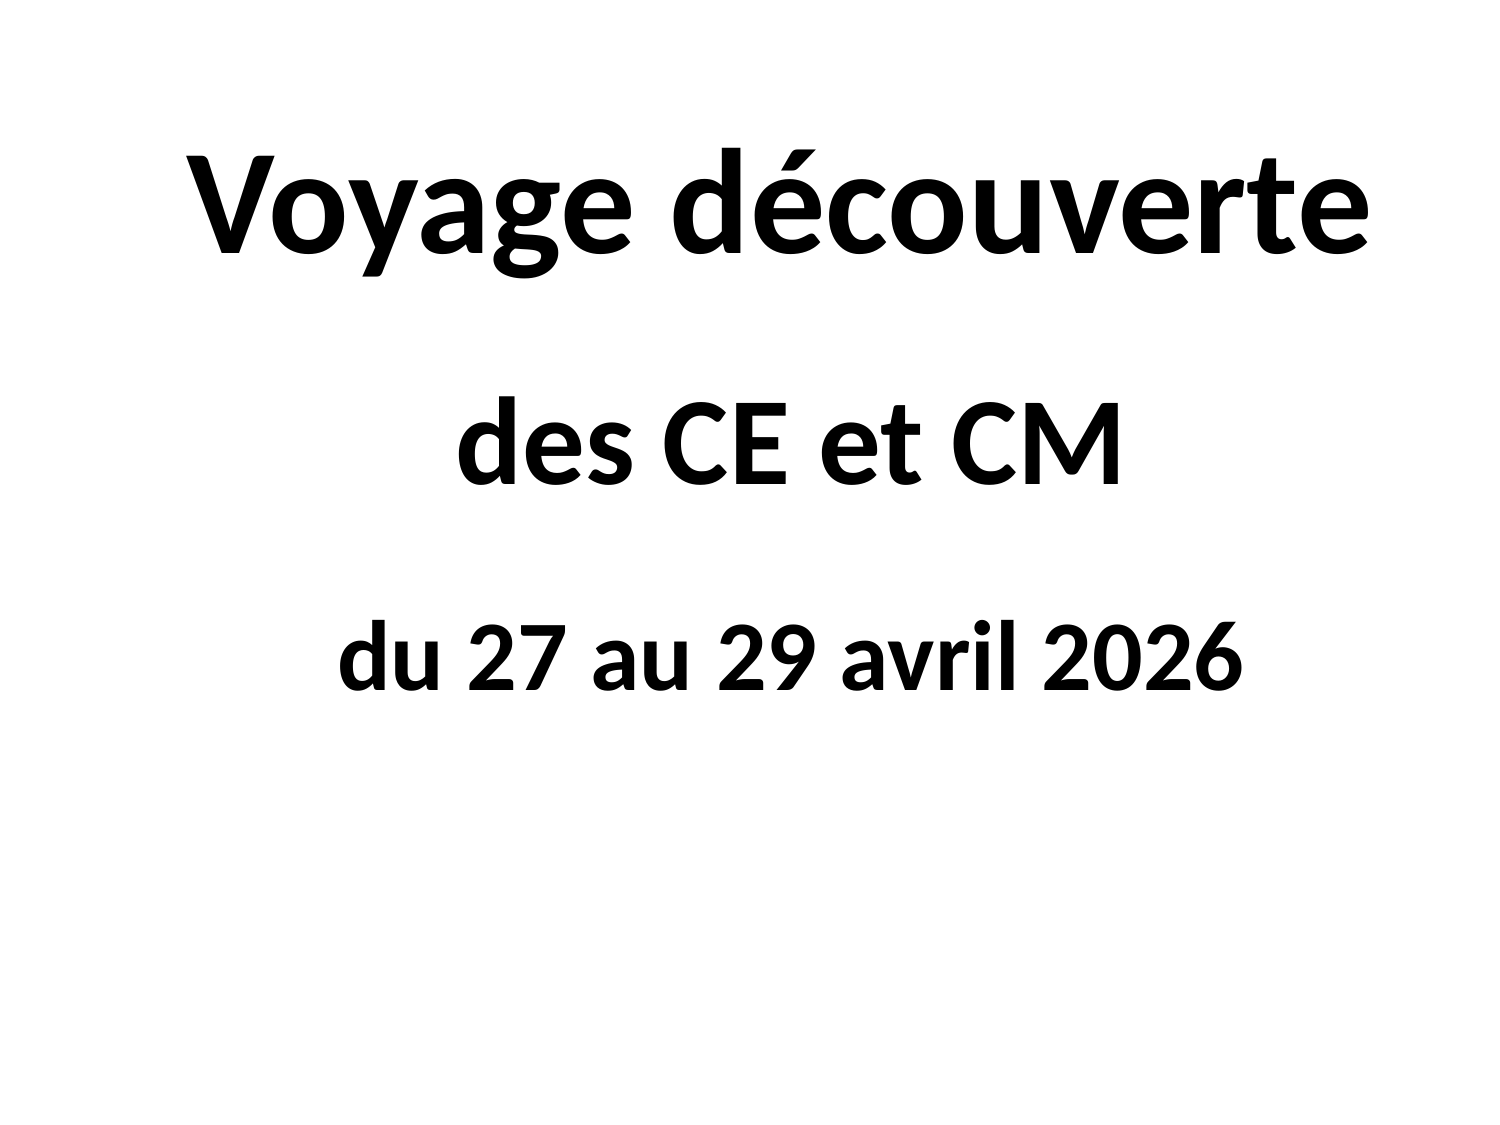

Voyage découverte
des CE et CM
du 27 au 29 avril 2026
#